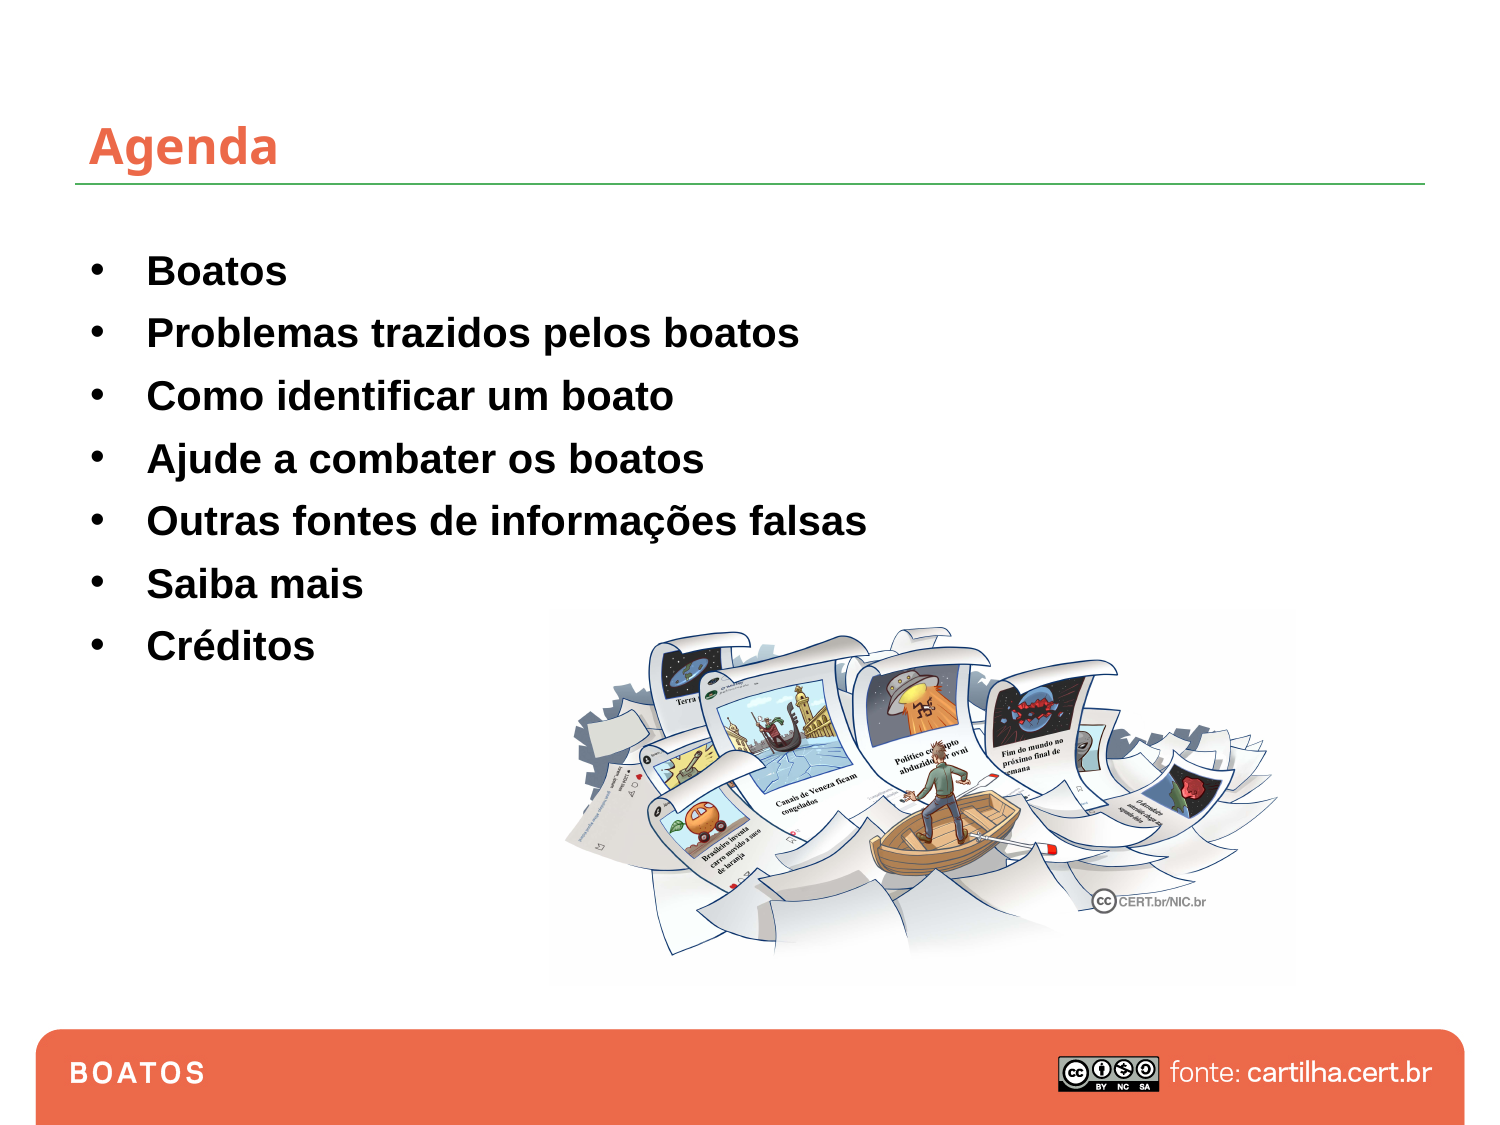

# Agenda
Boatos
Problemas trazidos pelos boatos
Como identificar um boato
Ajude a combater os boatos
Outras fontes de informações falsas
Saiba mais
Créditos